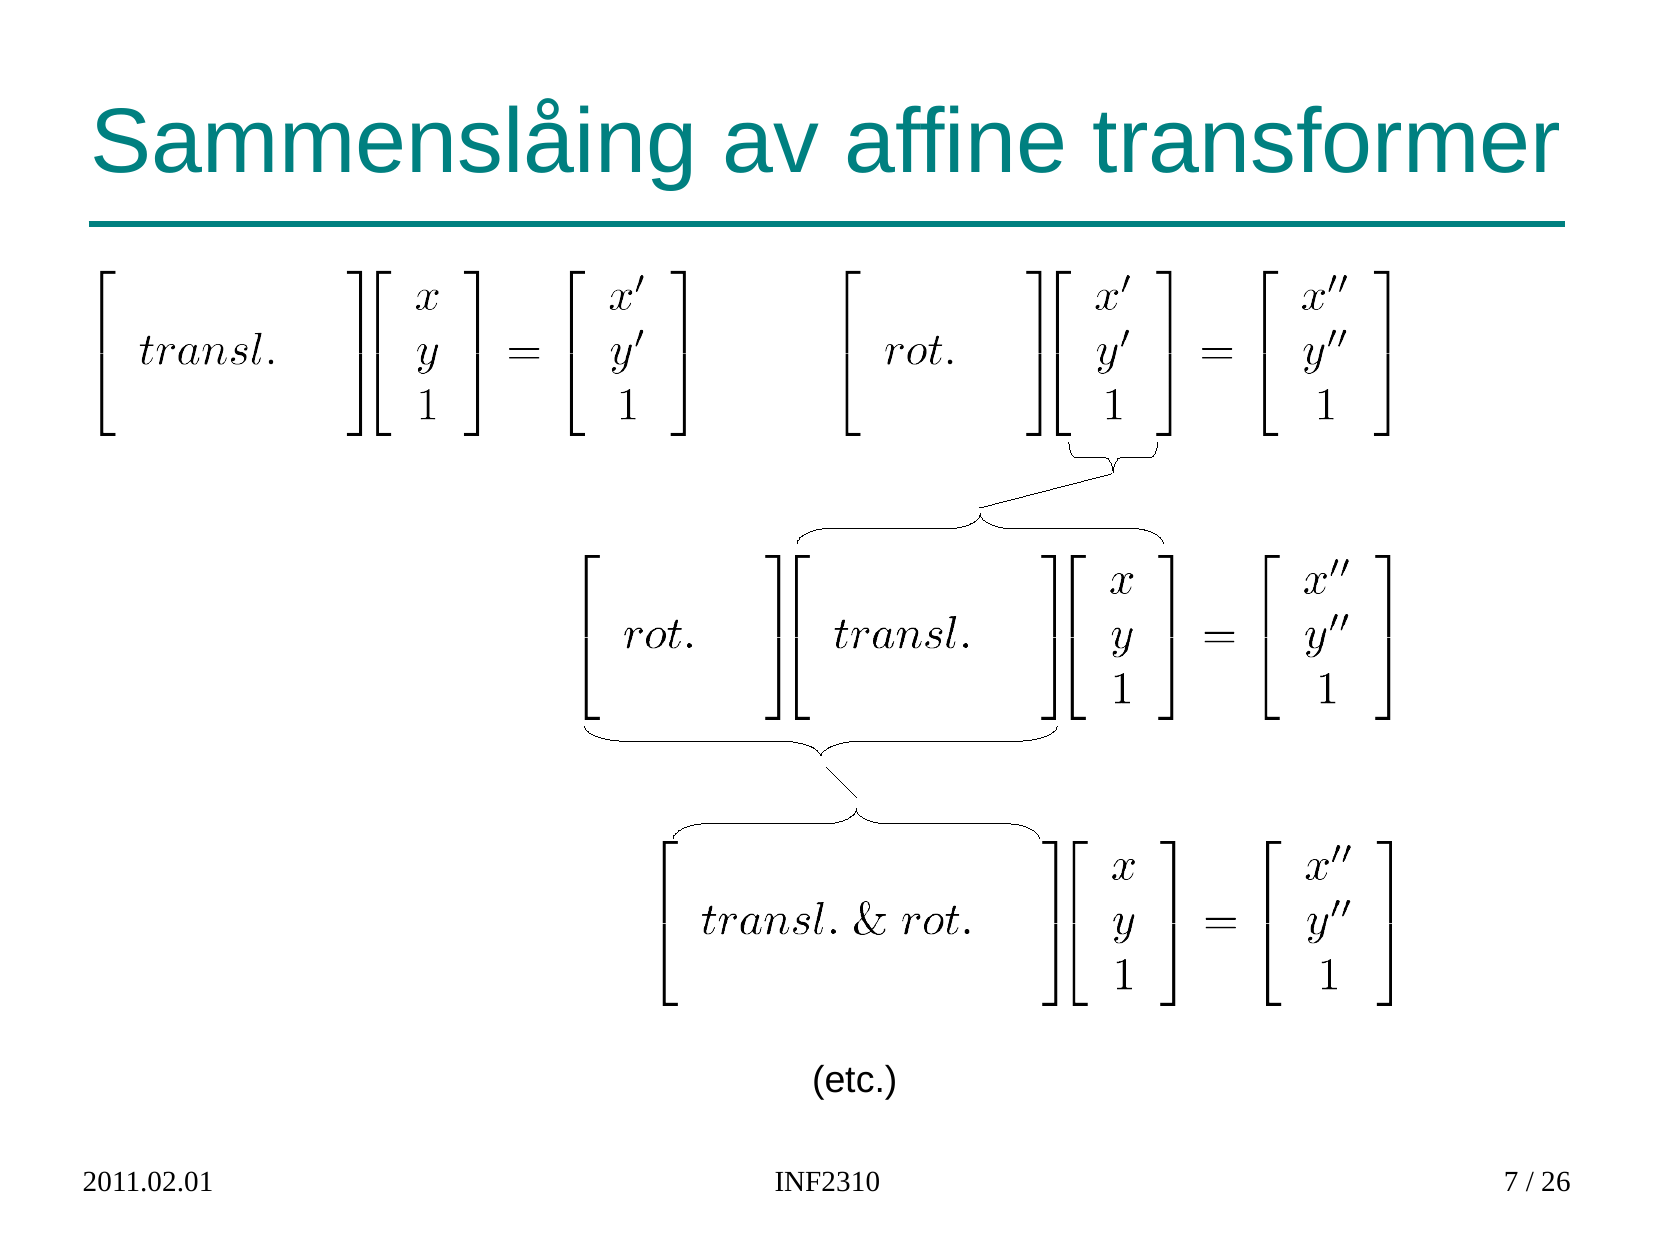

# Sammenslåing av affine transformer
(etc.)
2011.02.01
INF2310
7